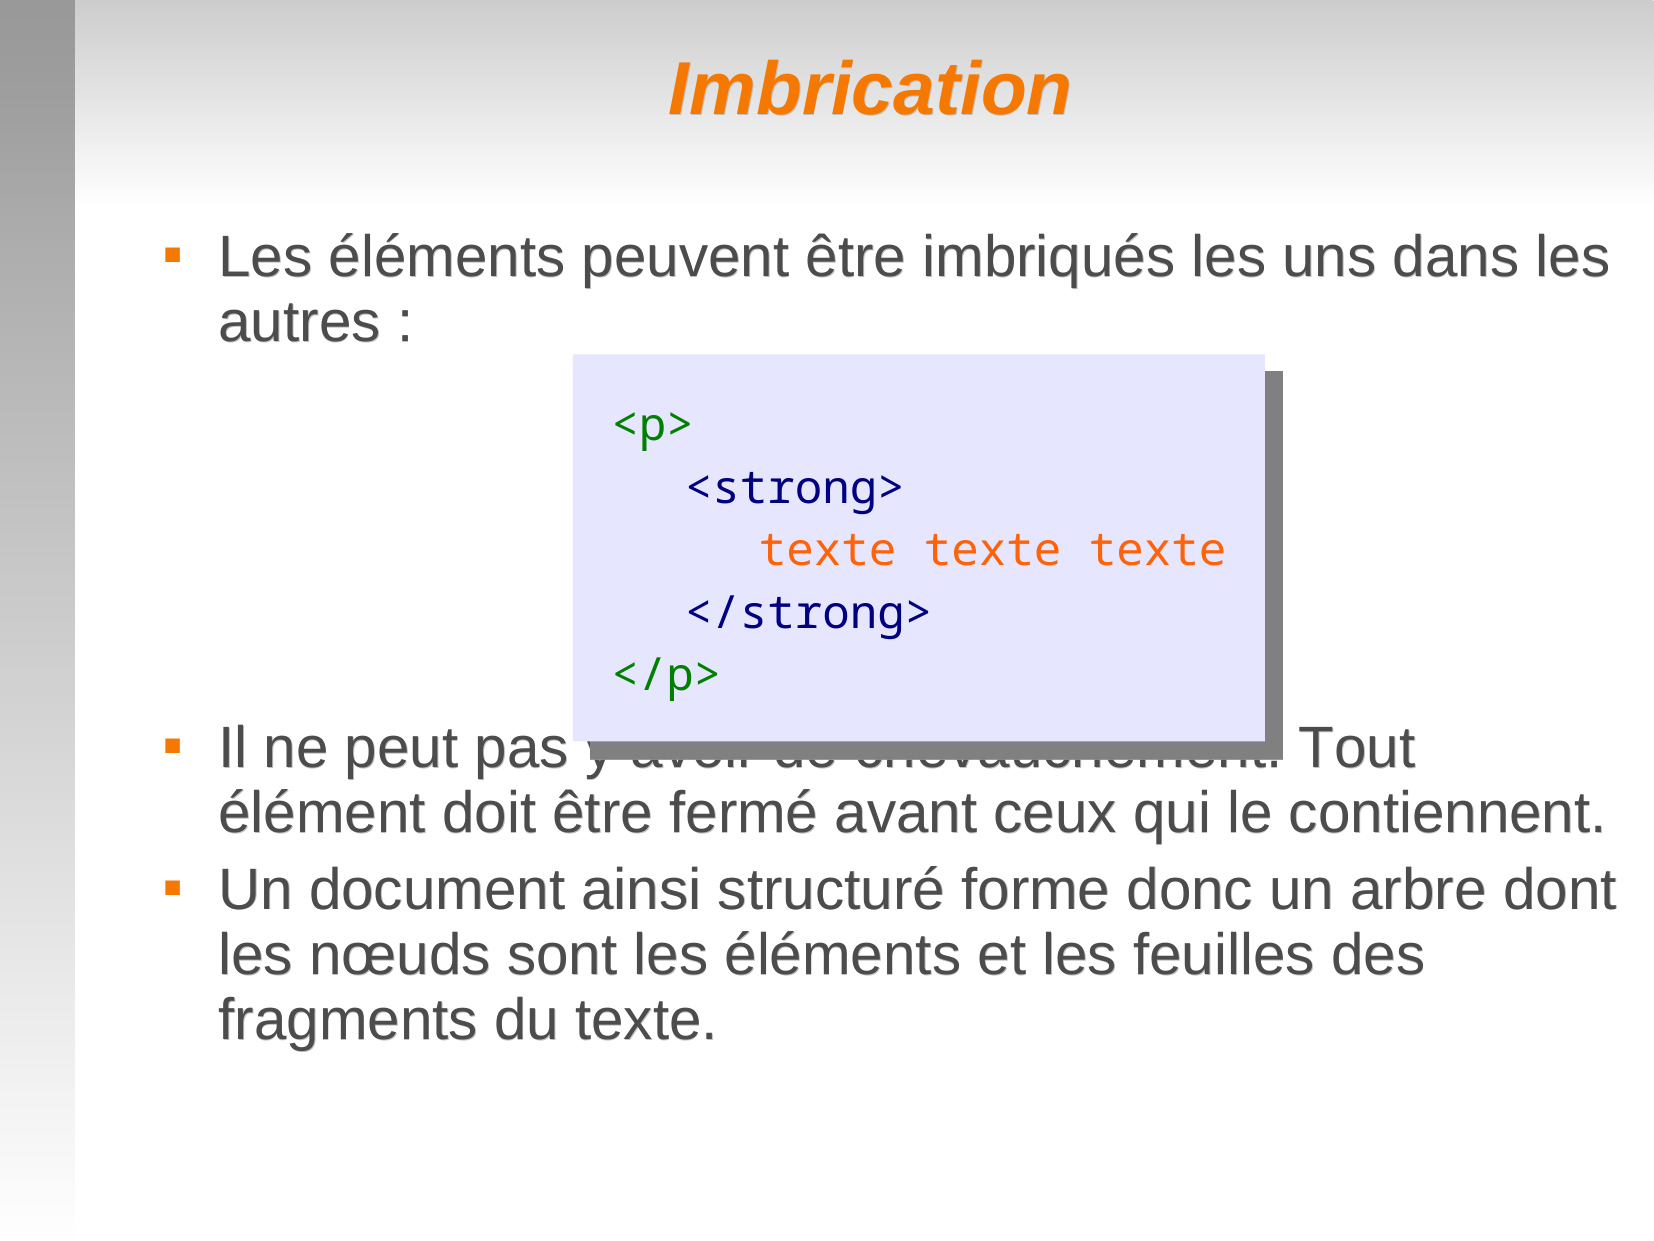

# Imbrication
Les éléments peuvent être imbriqués les uns dans les autres :
Il ne peut pas y avoir de chevauchement. Tout élément doit être fermé avant ceux qui le contiennent.
Un document ainsi structuré forme donc un arbre dont les nœuds sont les éléments et les feuilles des fragments du texte.
<p>
	<strong>
		texte texte texte
	</strong>
</p>